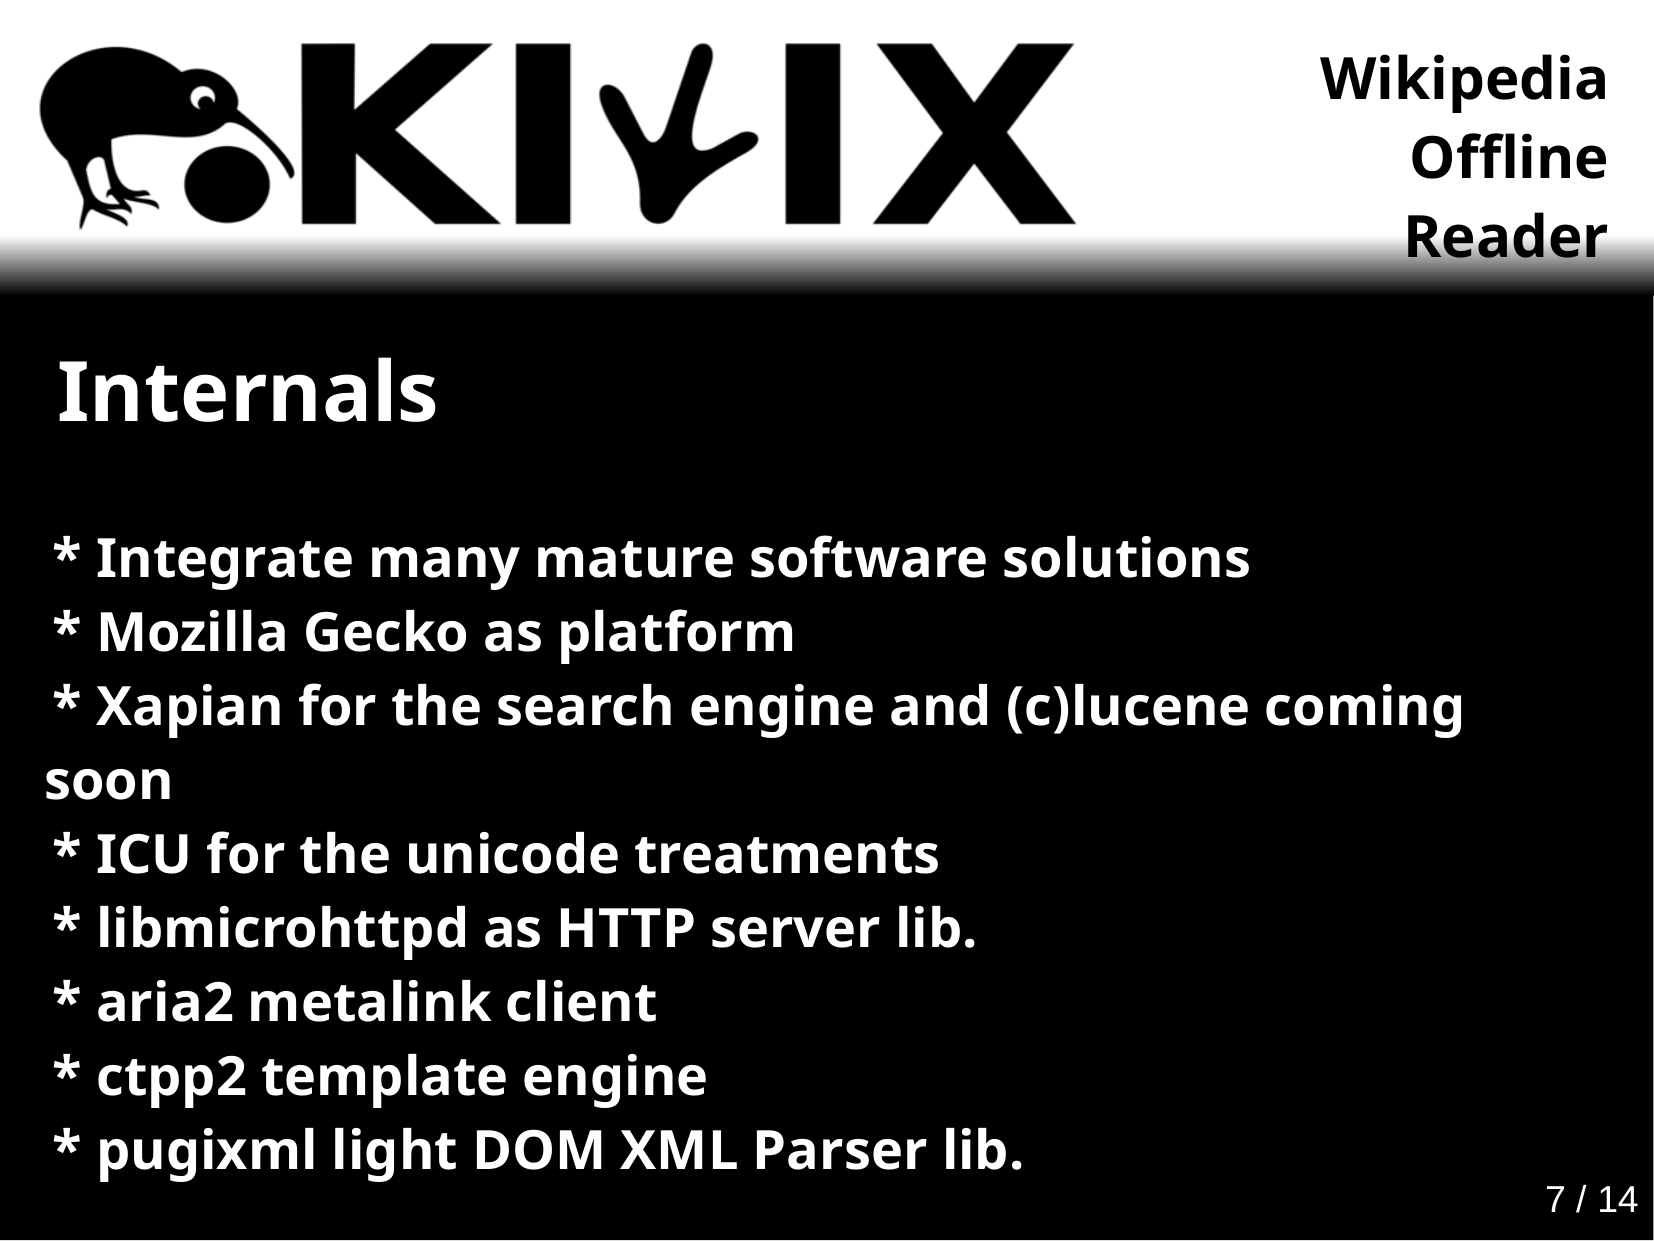

Wikipedia
Offline
Reader
Internals
* Integrate many mature software solutions
* Mozilla Gecko as platform
* Xapian for the search engine and (c)lucene coming soon
* ICU for the unicode treatments
* libmicrohttpd as HTTP server lib.
* aria2 metalink client
* ctpp2 template engine
* pugixml light DOM XML Parser lib.